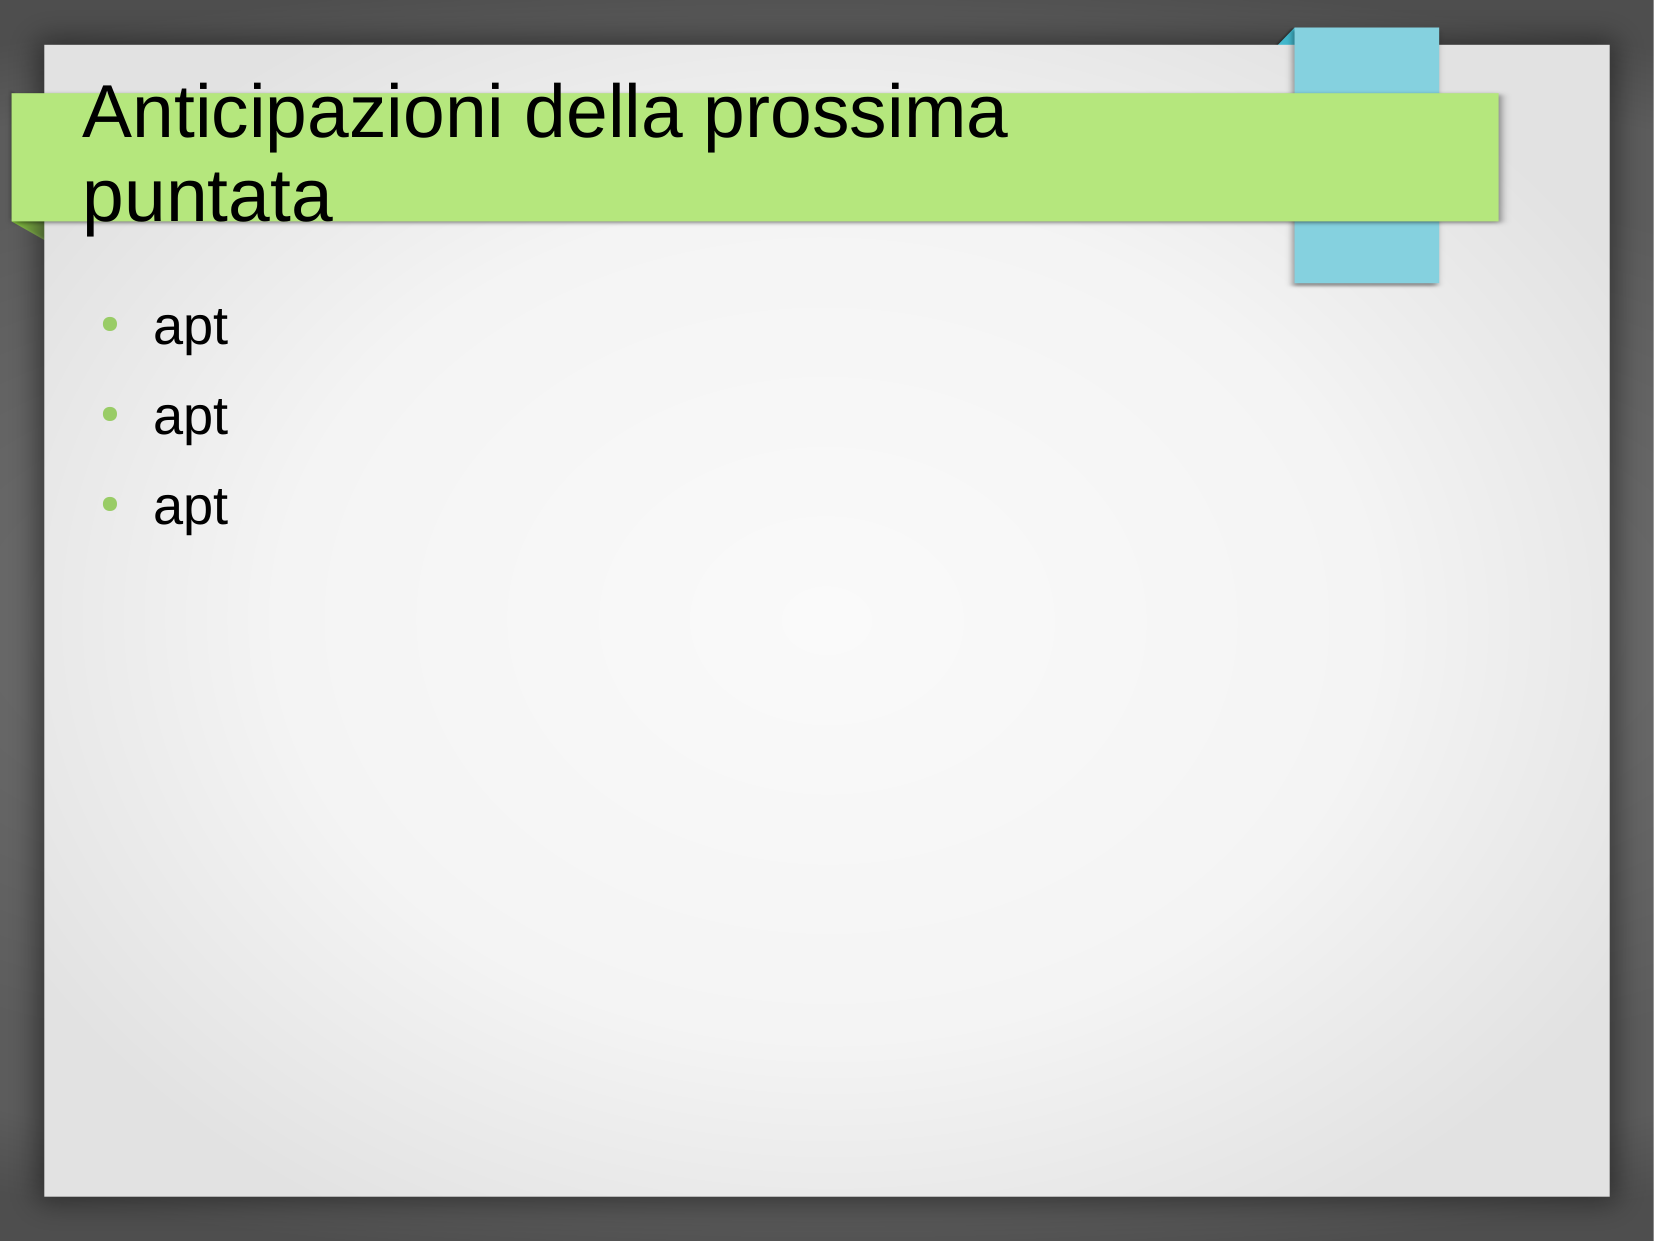

# Anticipazioni della prossima puntata
apt
apt
apt